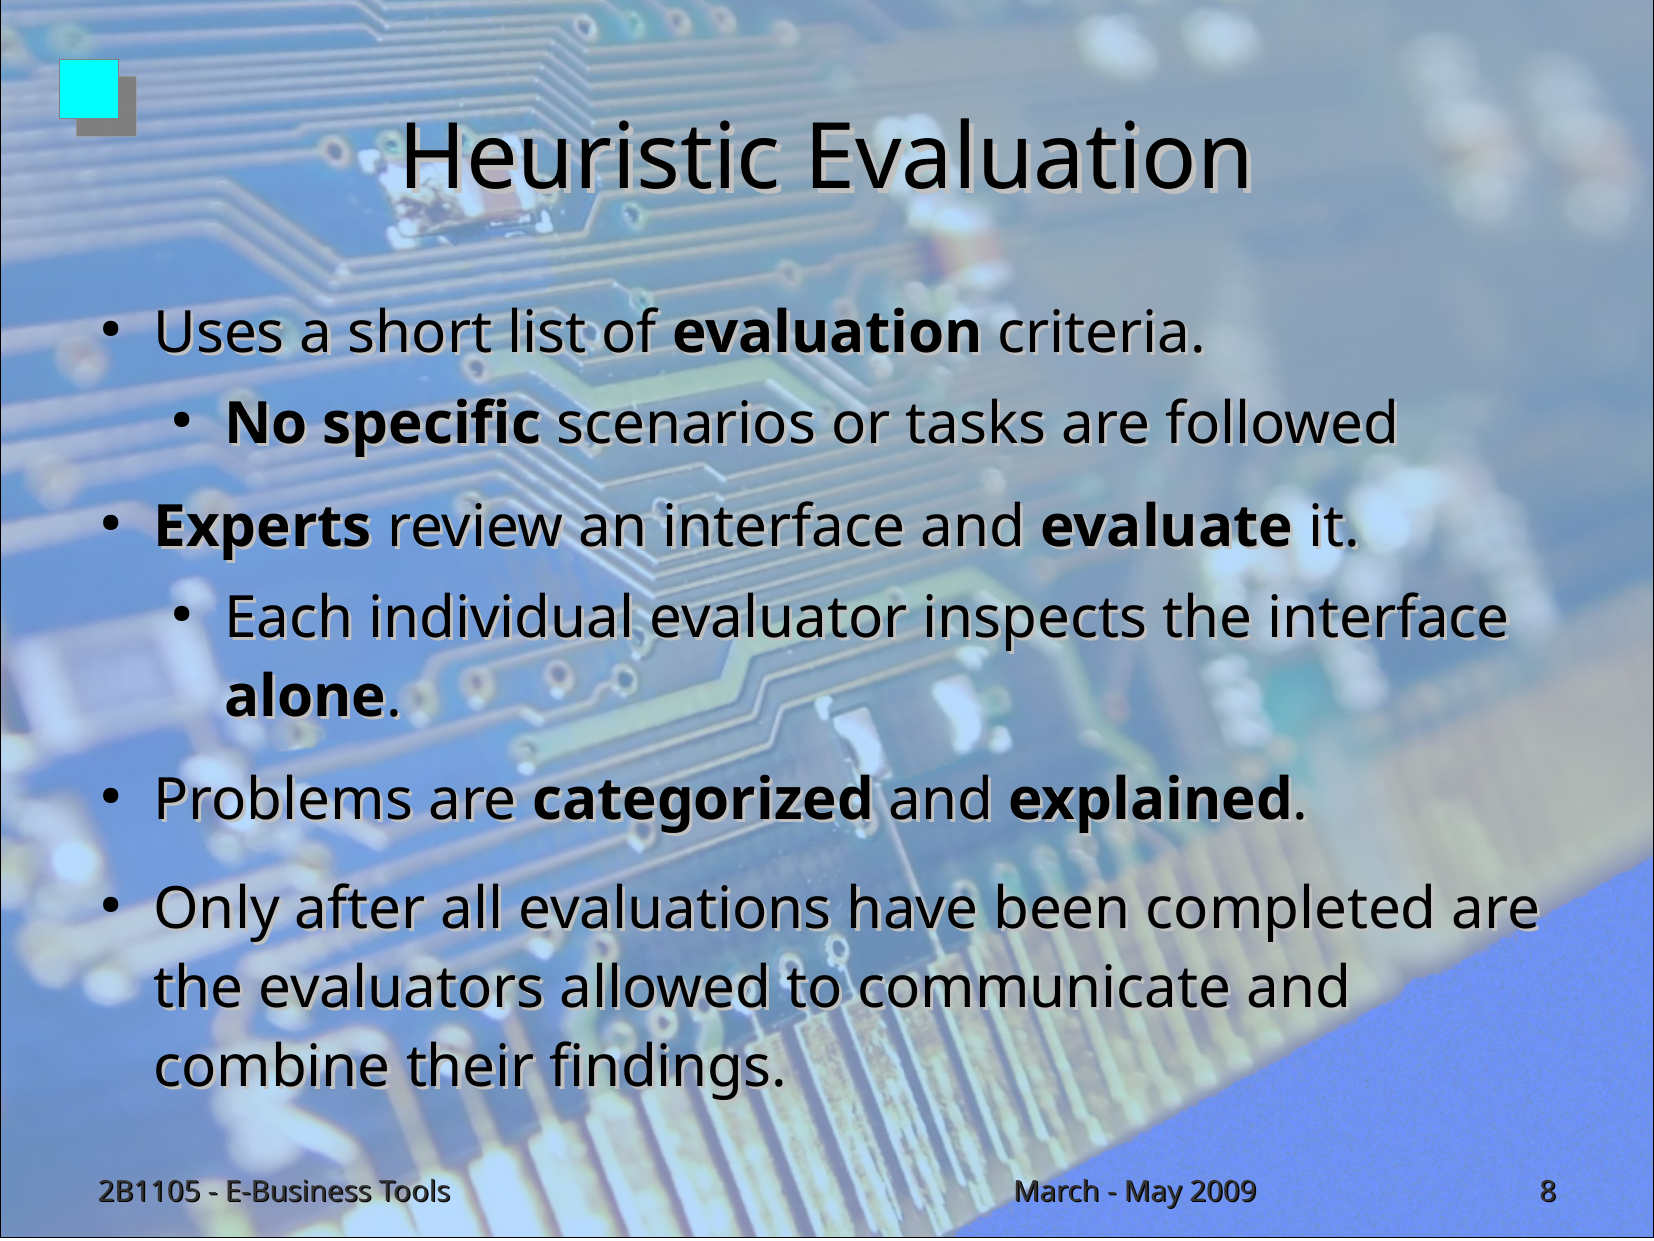

# Heuristic Evaluation
Uses a short list of evaluation criteria.
No specific scenarios or tasks are followed
Experts review an interface and evaluate it.
Each individual evaluator inspects the interface alone.
Problems are categorized and explained.
Only after all evaluations have been completed are the evaluators allowed to communicate and combine their findings.